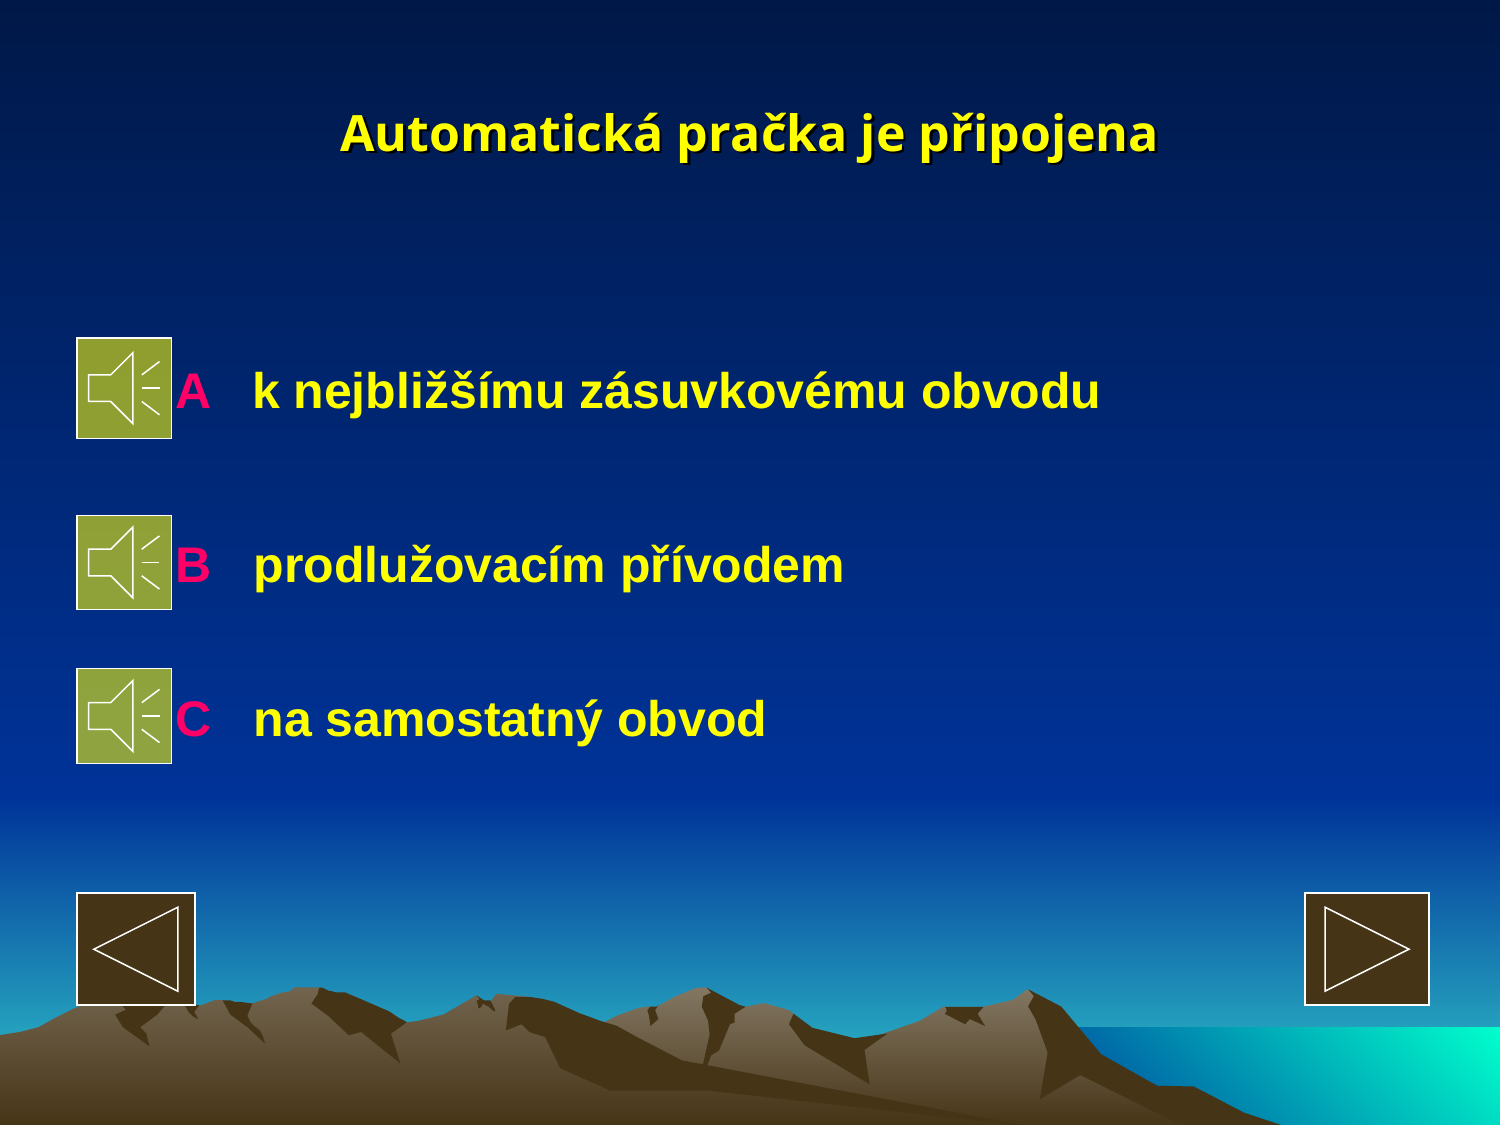

# Automatická pračka je připojena
 A k nejbližšímu zásuvkovému obvodu
 B prodlužovacím přívodem
 C na samostatný obvod